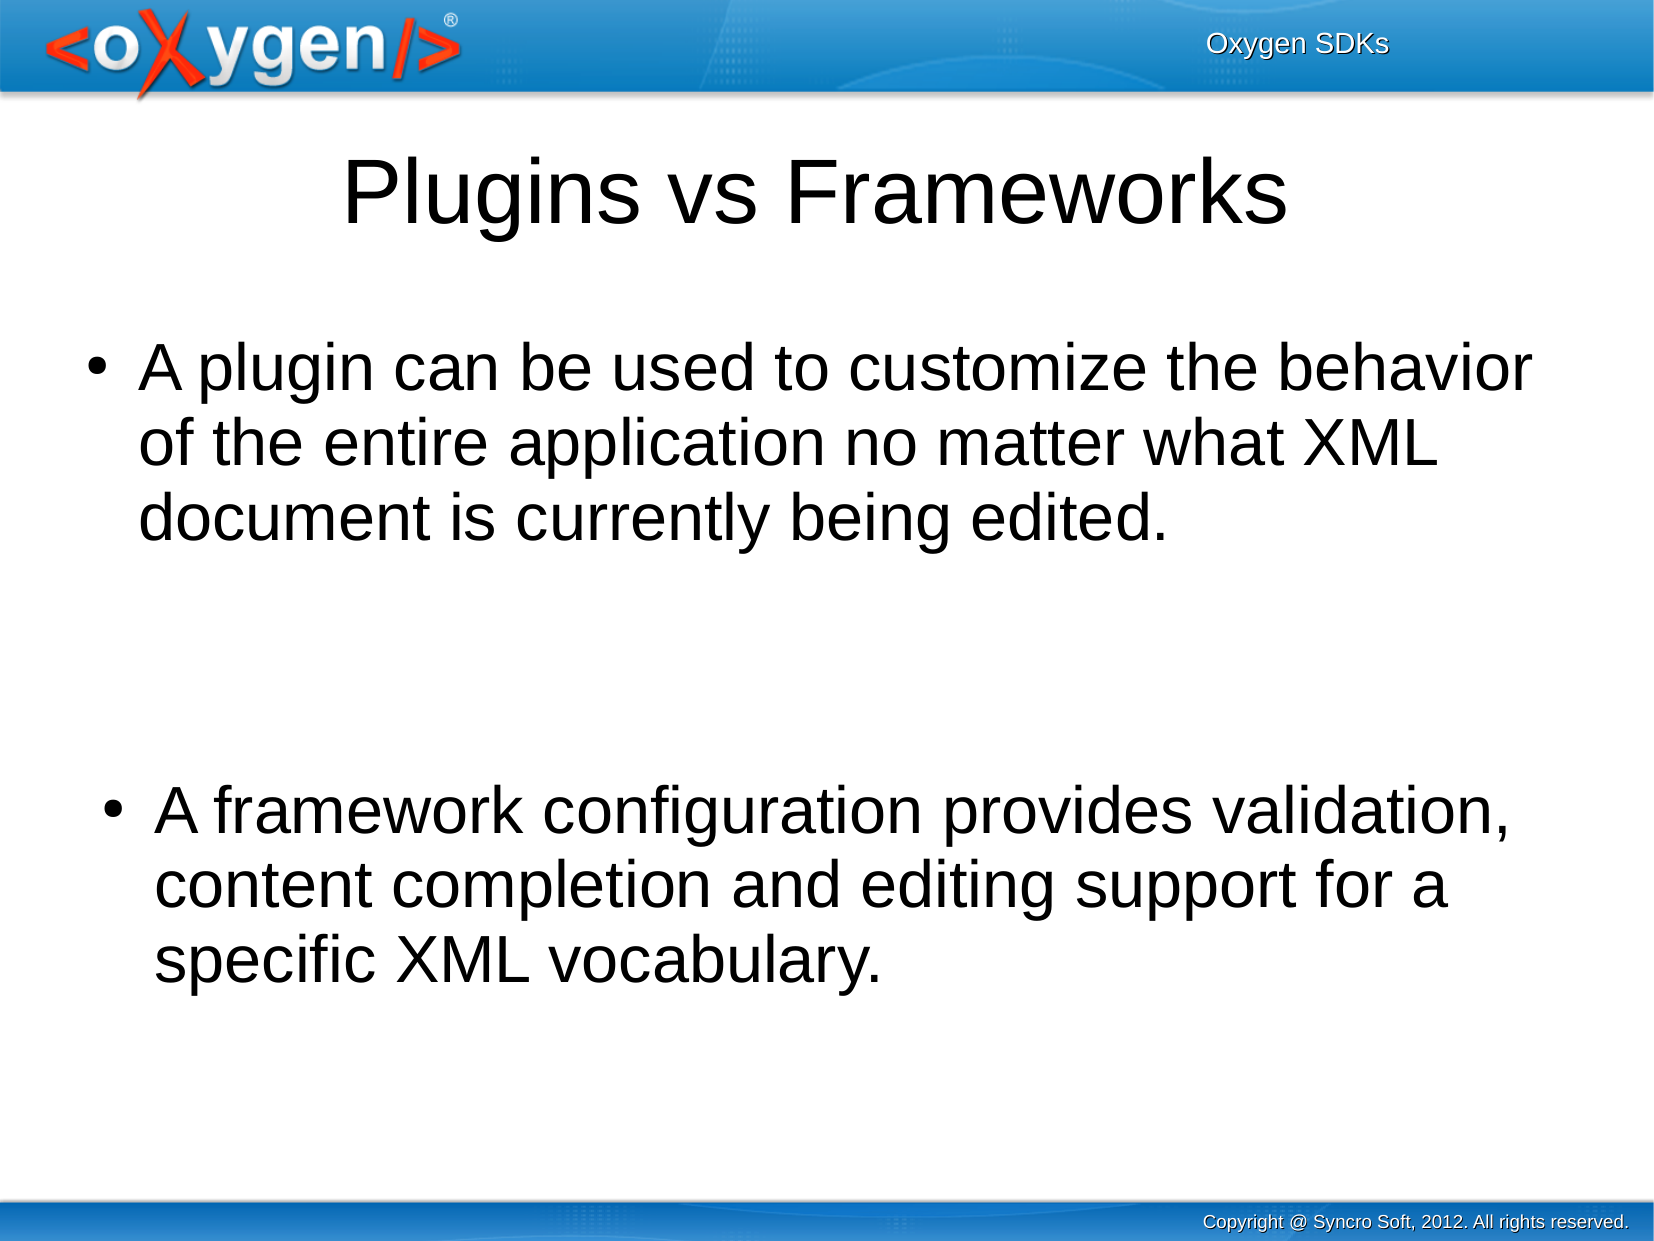

# Plugins vs Frameworks
A plugin can be used to customize the behavior of the entire application no matter what XML document is currently being edited.
A framework configuration provides validation, content completion and editing support for a specific XML vocabulary.